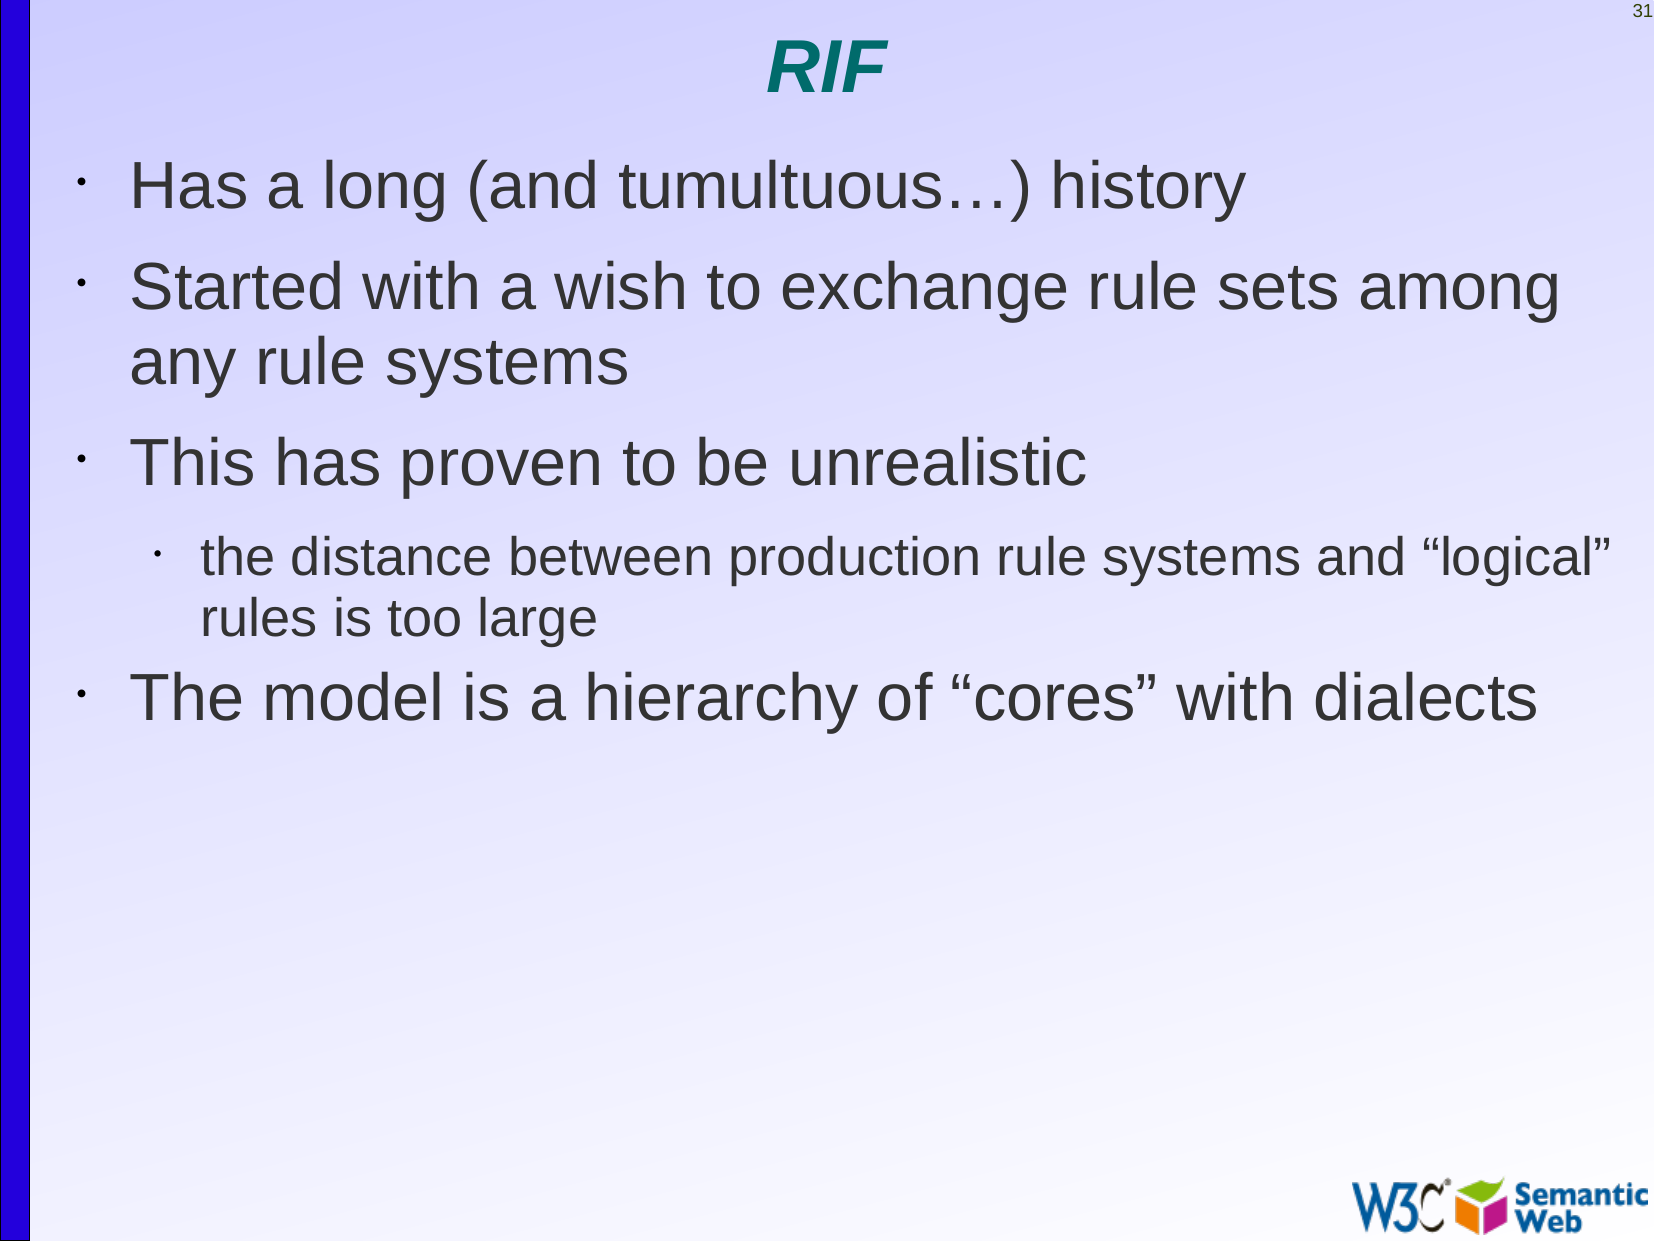

# RIF
Has a long (and tumultuous…) history
Started with a wish to exchange rule sets among any rule systems
This has proven to be unrealistic
the distance between production rule systems and “logical” rules is too large
The model is a hierarchy of “cores” with dialects